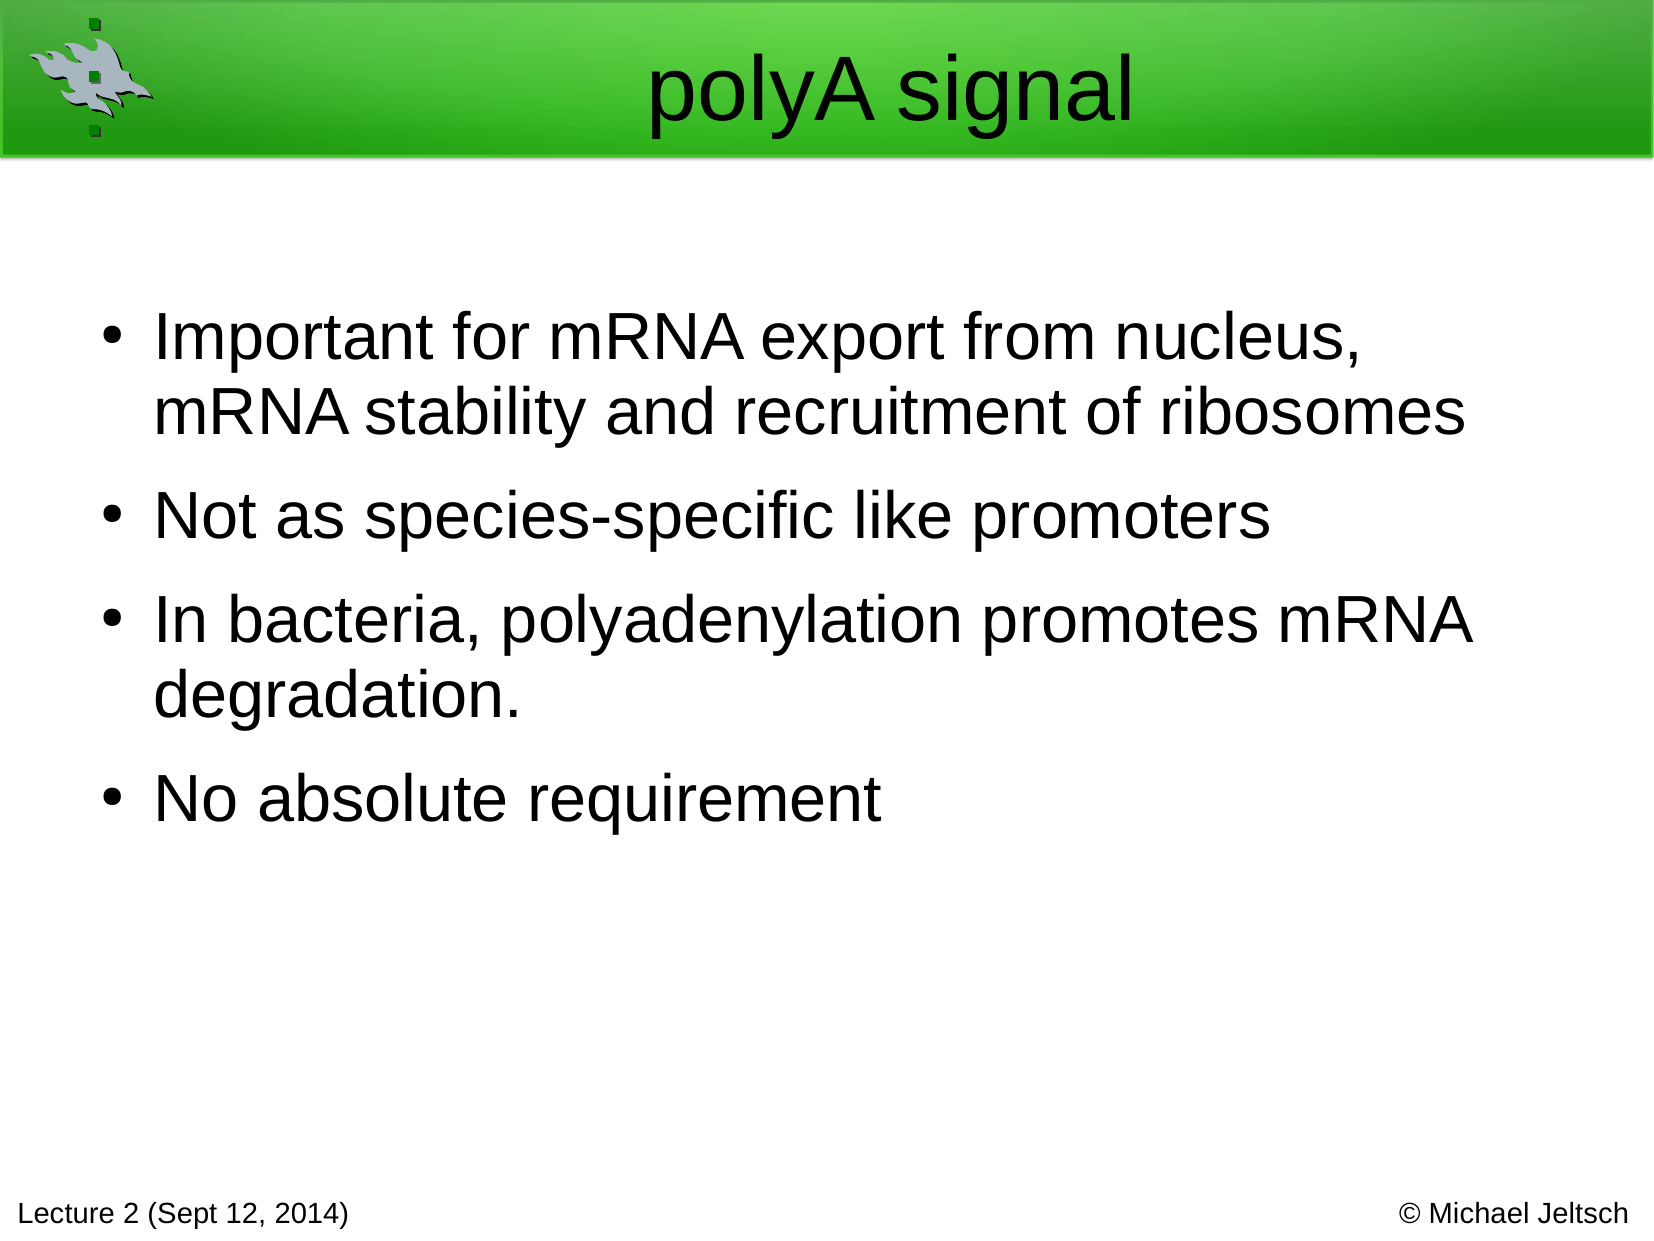

# polyA signal
Important for mRNA export from nucleus, mRNA stability and recruitment of ribosomes
Not as species-specific like promoters
In bacteria, polyadenylation promotes mRNA degradation.
No absolute requirement